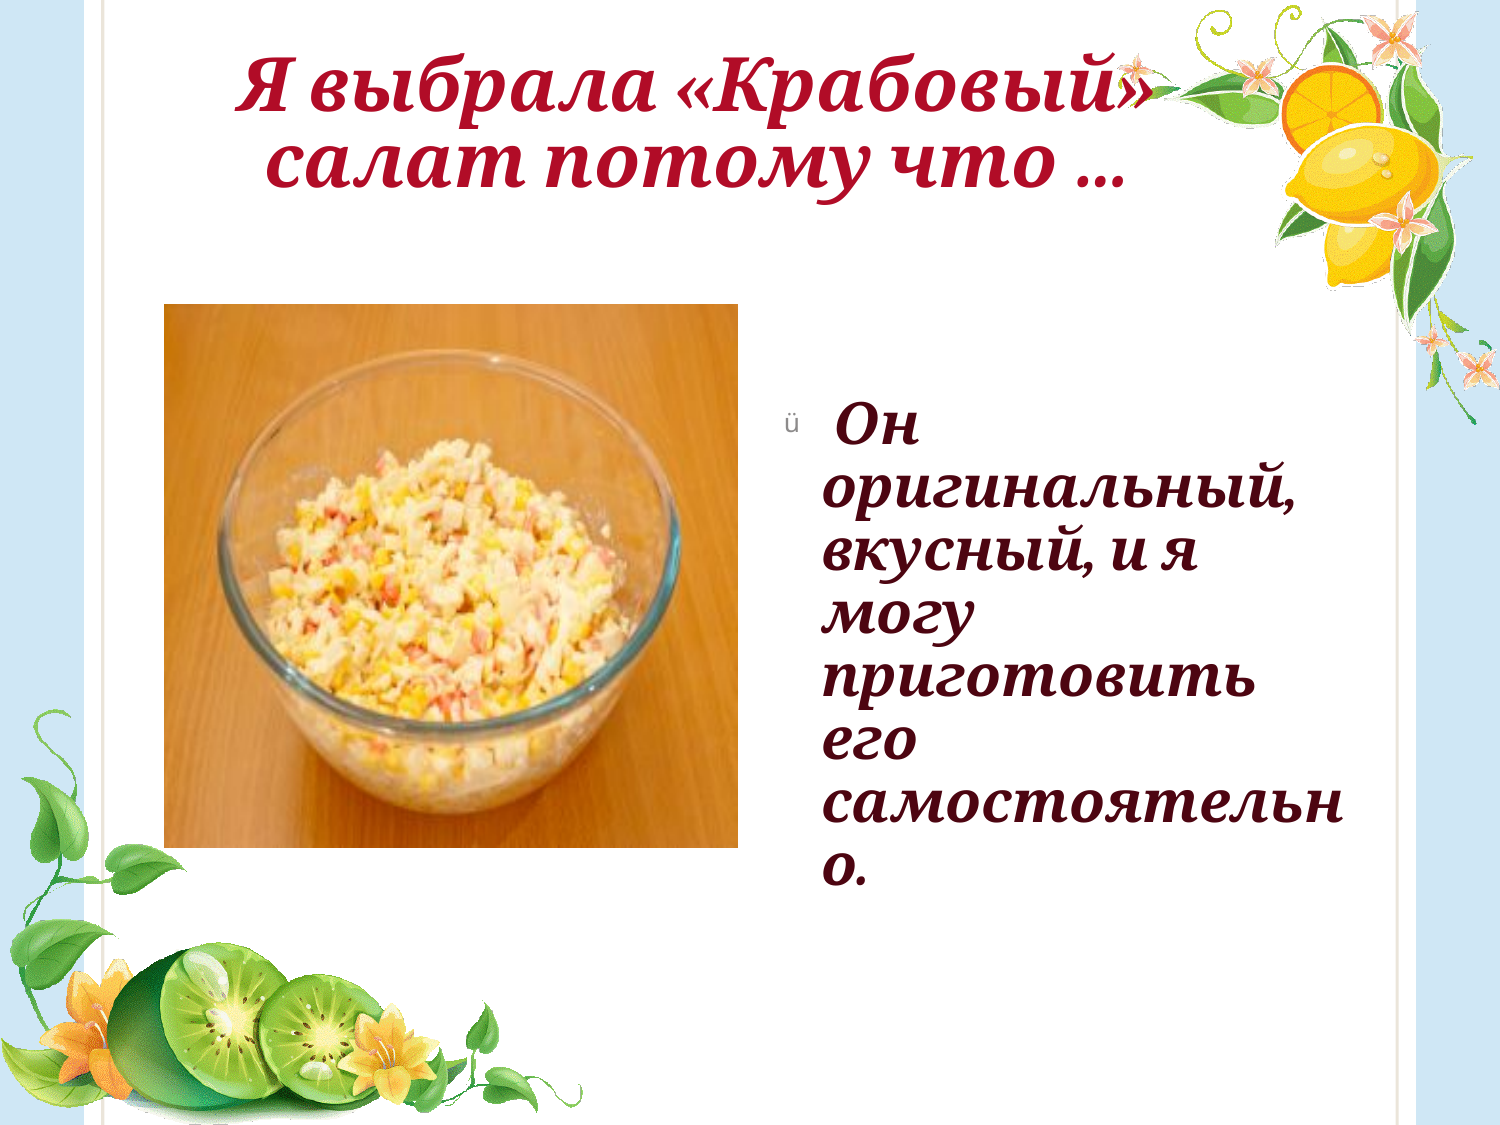

# Я выбрала «Крабовый» салат потому что …
 Он оригинальный, вкусный, и я могу приготовить его самостоятельно.